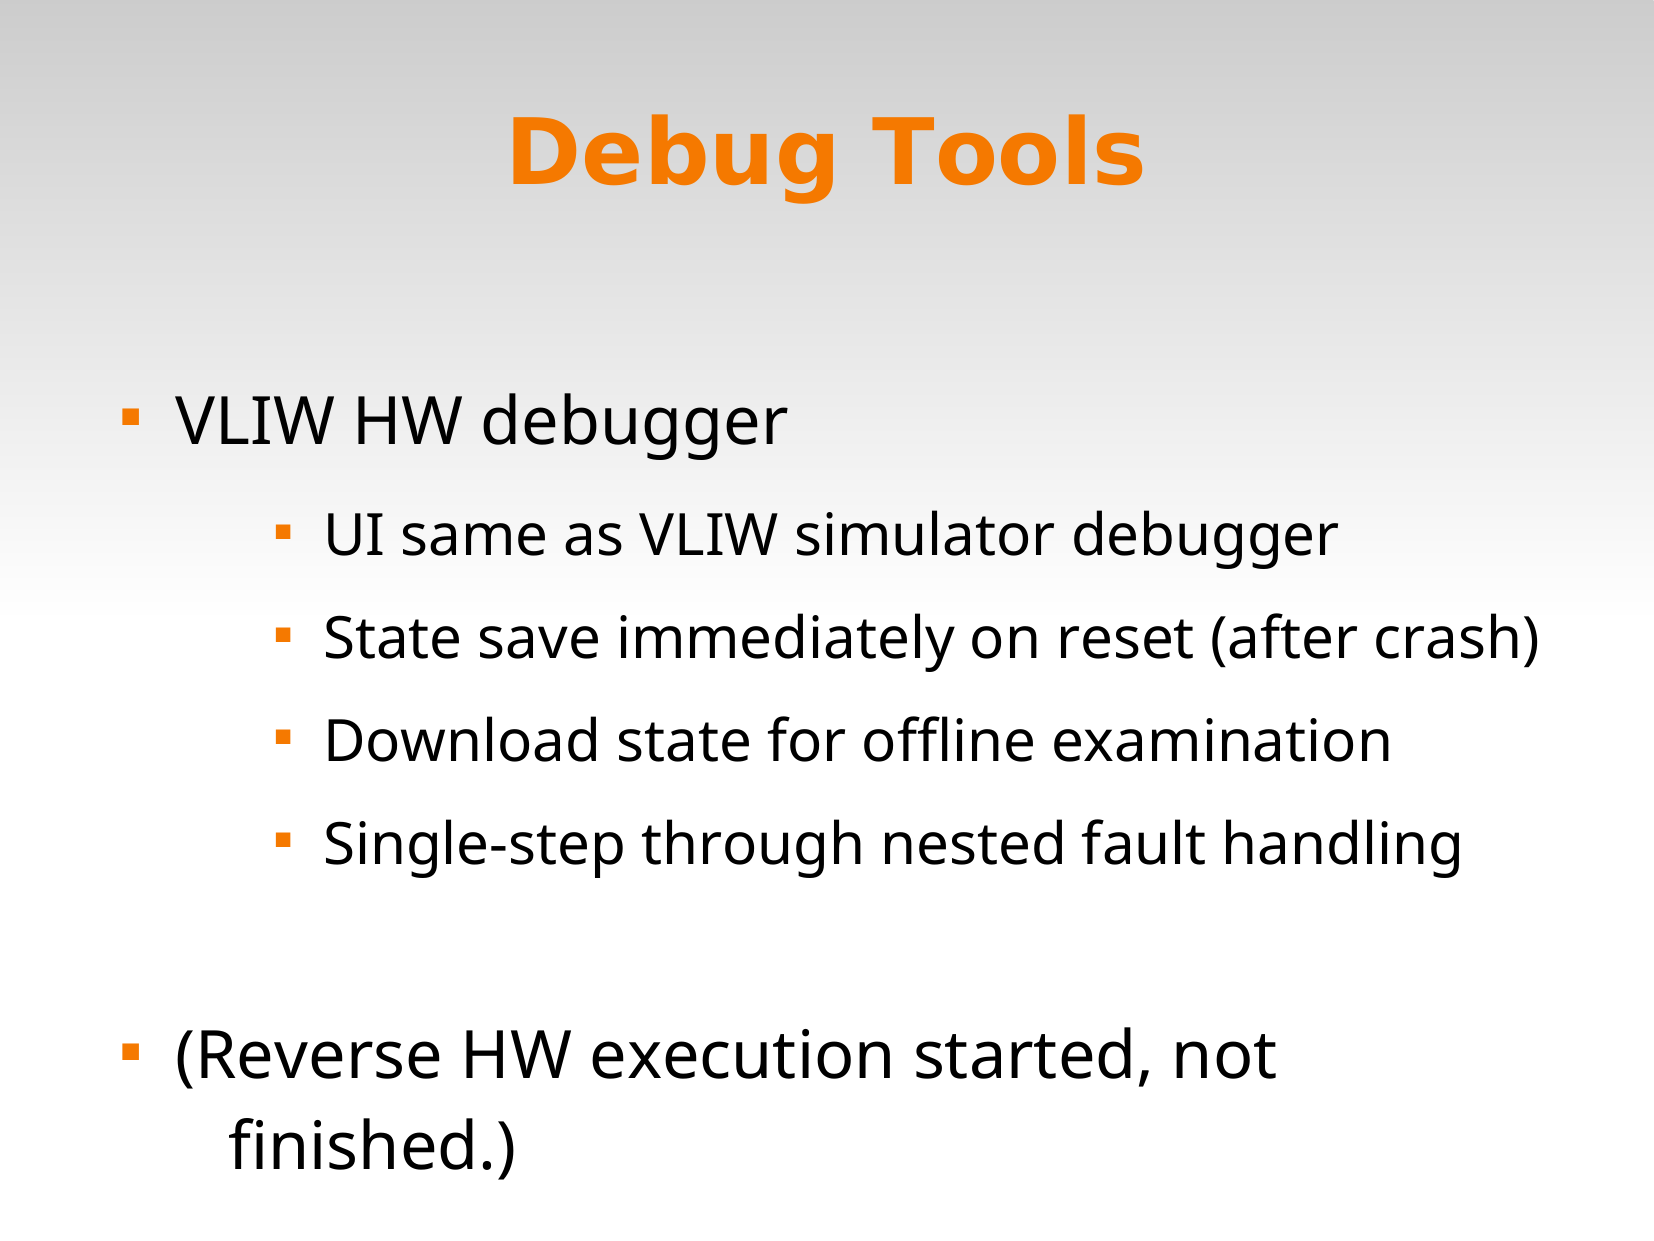

# Debug Tools
VLIW HW debugger
UI same as VLIW simulator debugger
State save immediately on reset (after crash)
Download state for offline examination
Single-step through nested fault handling
(Reverse HW execution started, not finished.)